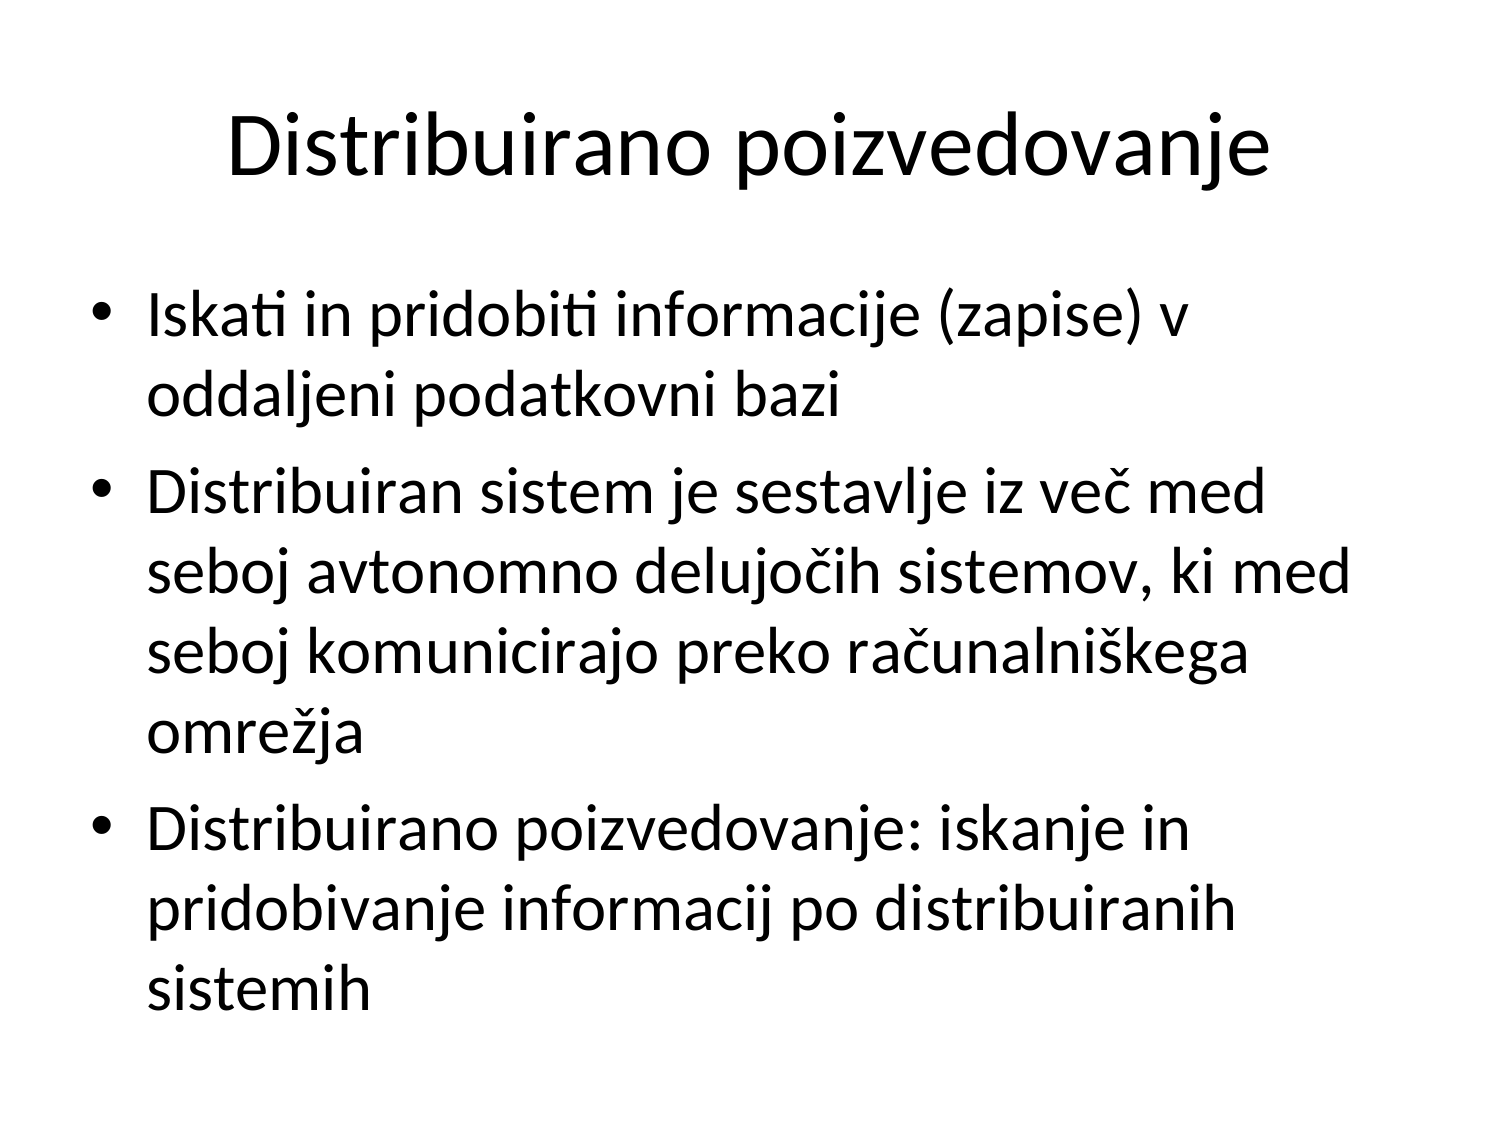

# Distribuirano poizvedovanje
Iskati in pridobiti informacije (zapise) v oddaljeni podatkovni bazi
Distribuiran sistem je sestavlje iz več med seboj avtonomno delujočih sistemov, ki med seboj komunicirajo preko računalniškega omrežja
Distribuirano poizvedovanje: iskanje in pridobivanje informacij po distribuiranih sistemih